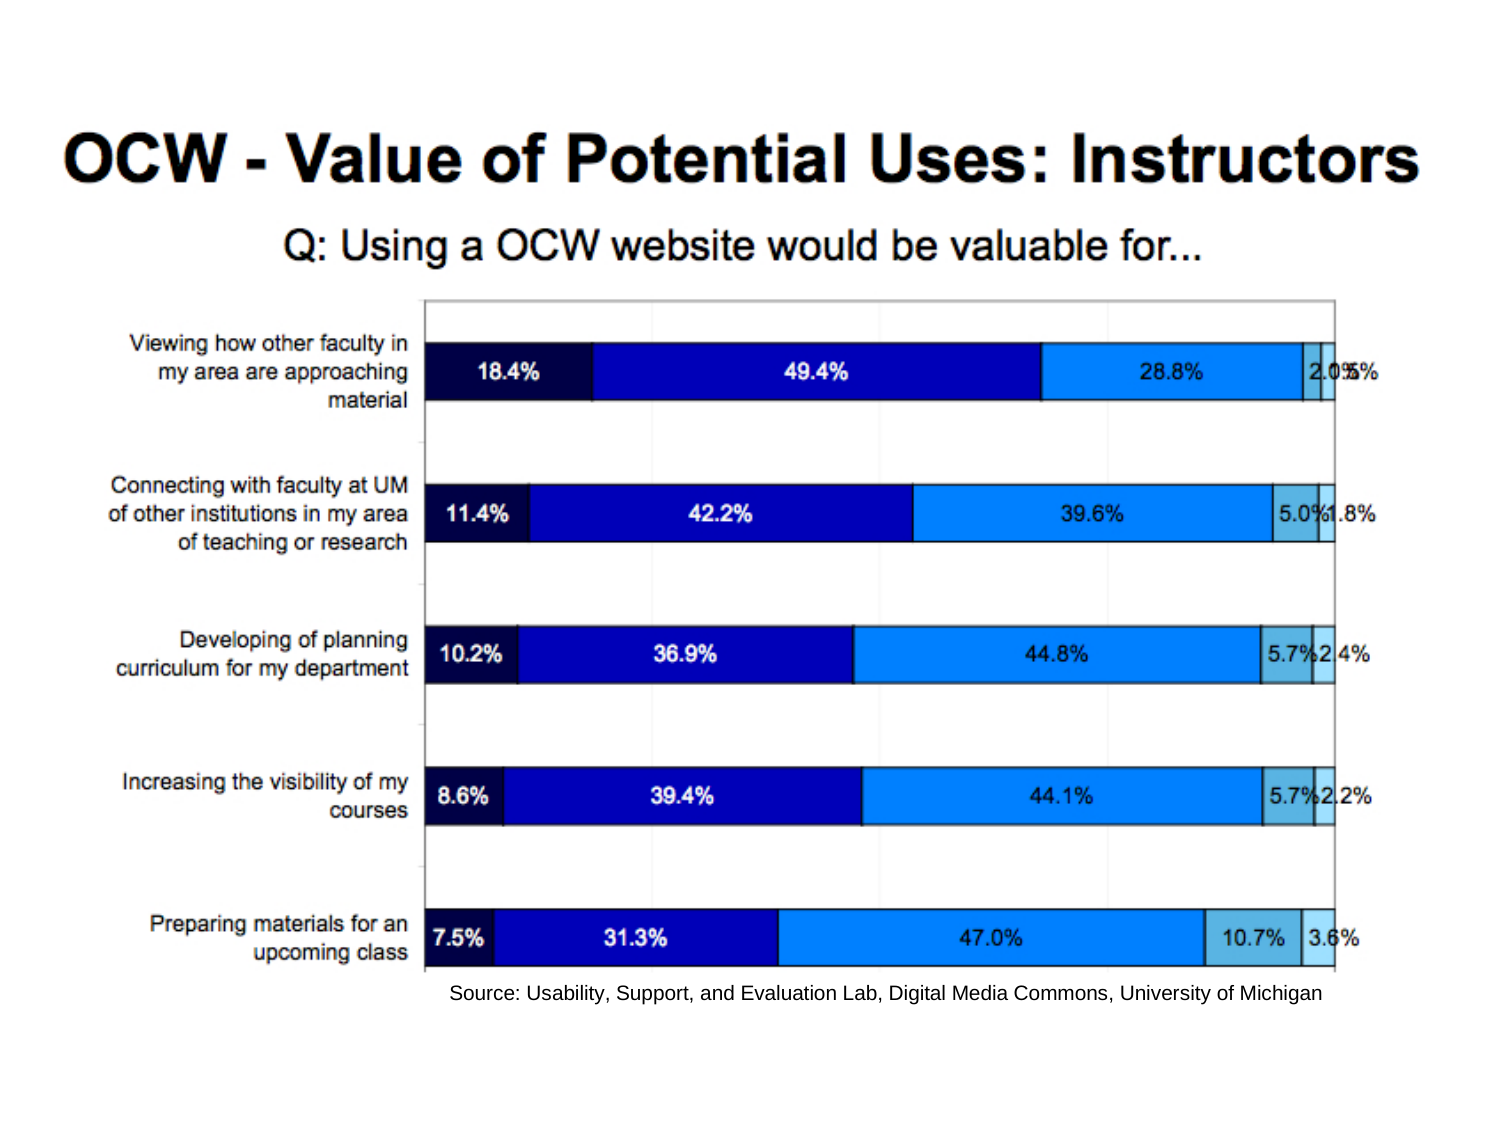

Source: Usability, Support, and Evaluation Lab, Digital Media Commons, University of Michigan